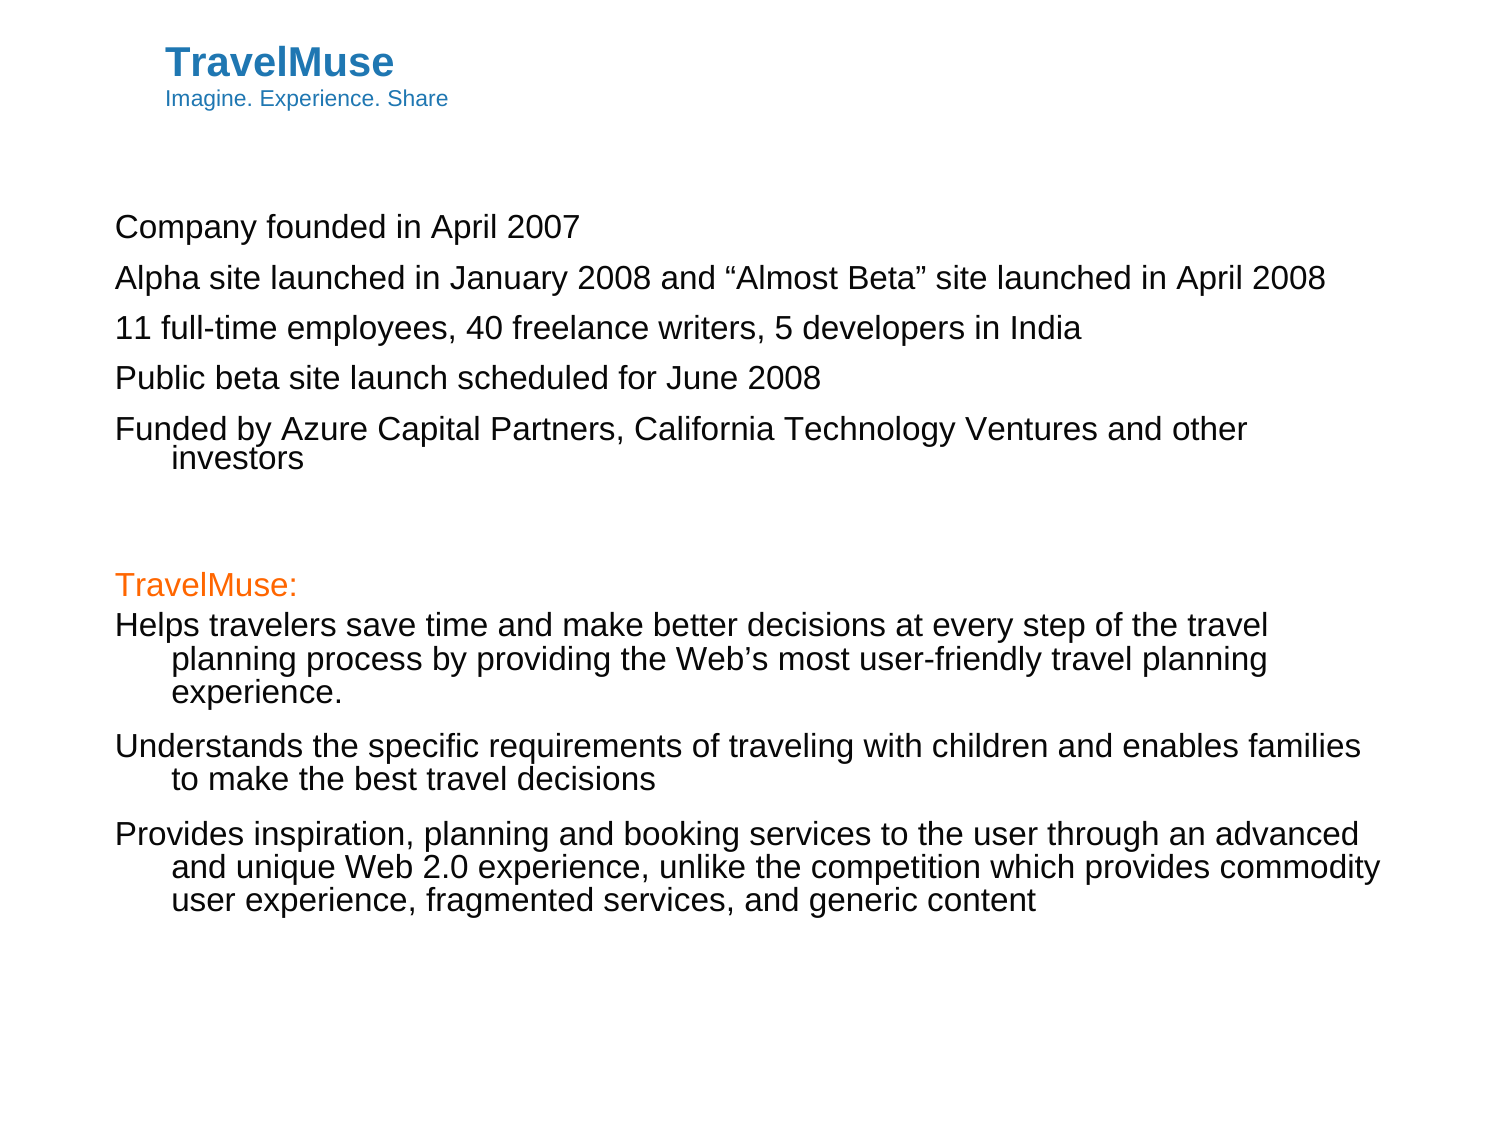

TravelMuse
Imagine. Experience. Share
# Company founded in April 2007
Alpha site launched in January 2008 and “Almost Beta” site launched in April 2008
11 full-time employees, 40 freelance writers, 5 developers in India
Public beta site launch scheduled for June 2008
Funded by Azure Capital Partners, California Technology Ventures and other investors
TravelMuse:
Helps travelers save time and make better decisions at every step of the travel planning process by providing the Web’s most user-friendly travel planning experience.
Understands the specific requirements of traveling with children and enables families to make the best travel decisions
Provides inspiration, planning and booking services to the user through an advanced and unique Web 2.0 experience, unlike the competition which provides commodity user experience, fragmented services, and generic content